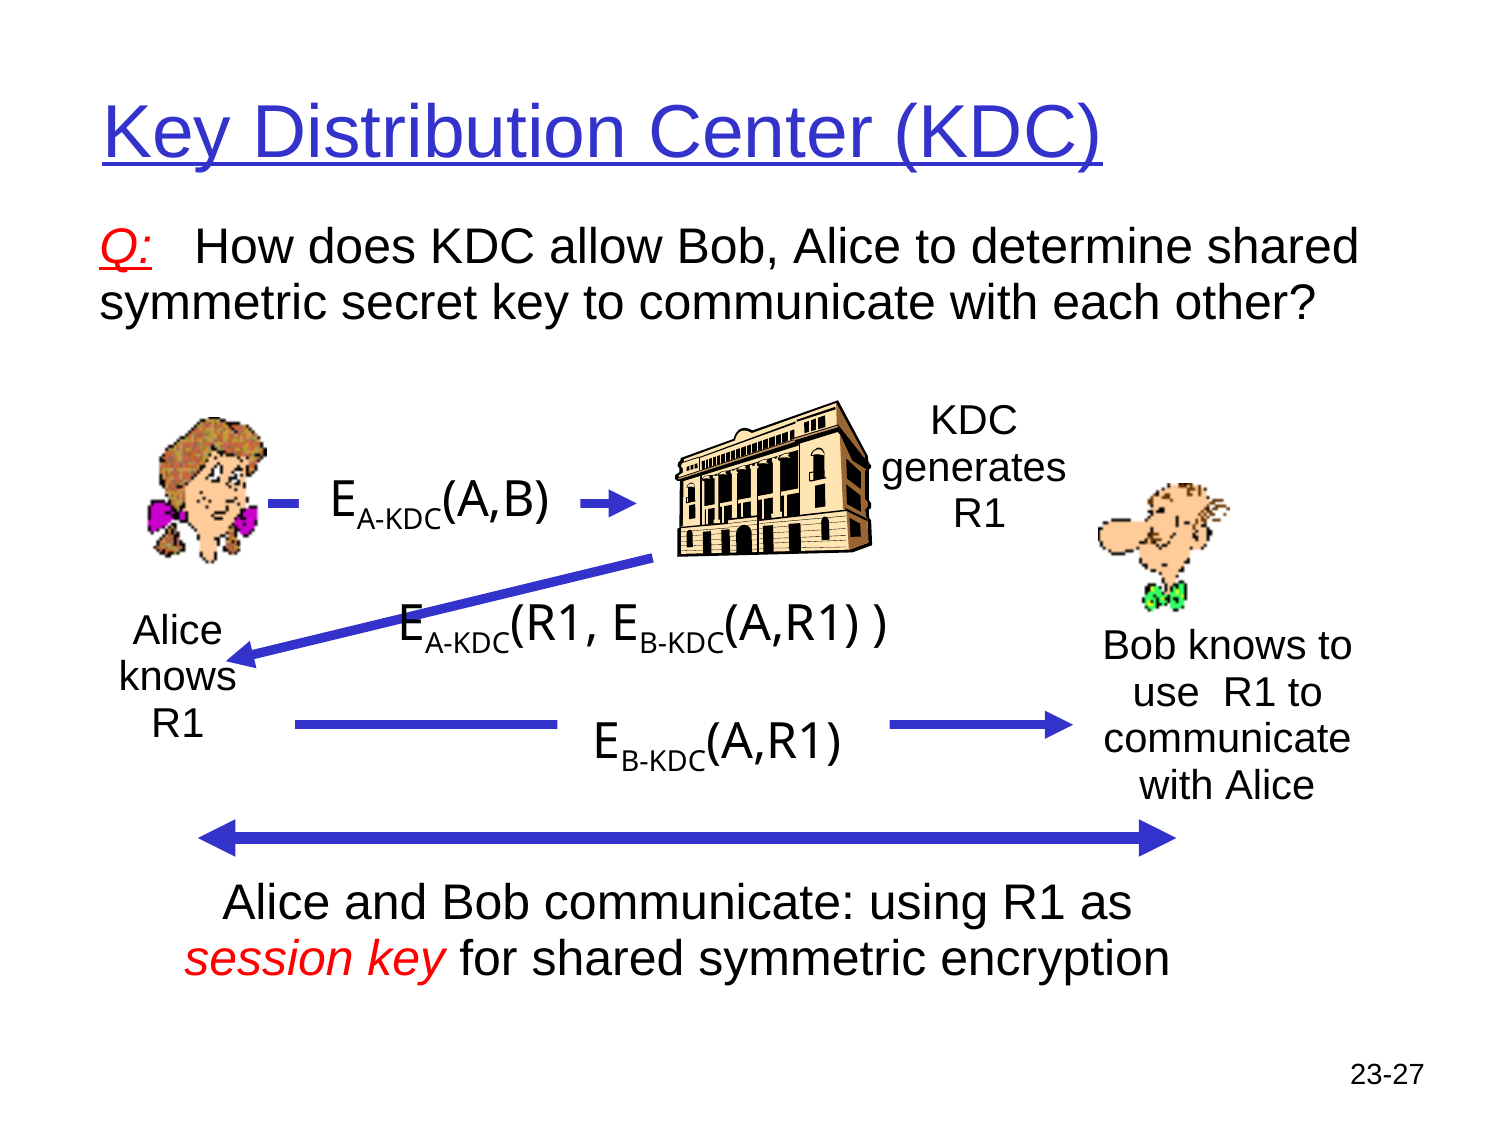

# Key Distribution Center (KDC)
Q: How does KDC allow Bob, Alice to determine shared symmetric secret key to communicate with each other?
KDC generates R1
EA-KDC(A,B)
EA-KDC(R1, EB-KDC(A,R1) )
Alice
knows R1
Bob knows to use R1 to communicate with Alice
EB-KDC(A,R1)
Alice and Bob communicate: using R1 as
session key for shared symmetric encryption
27